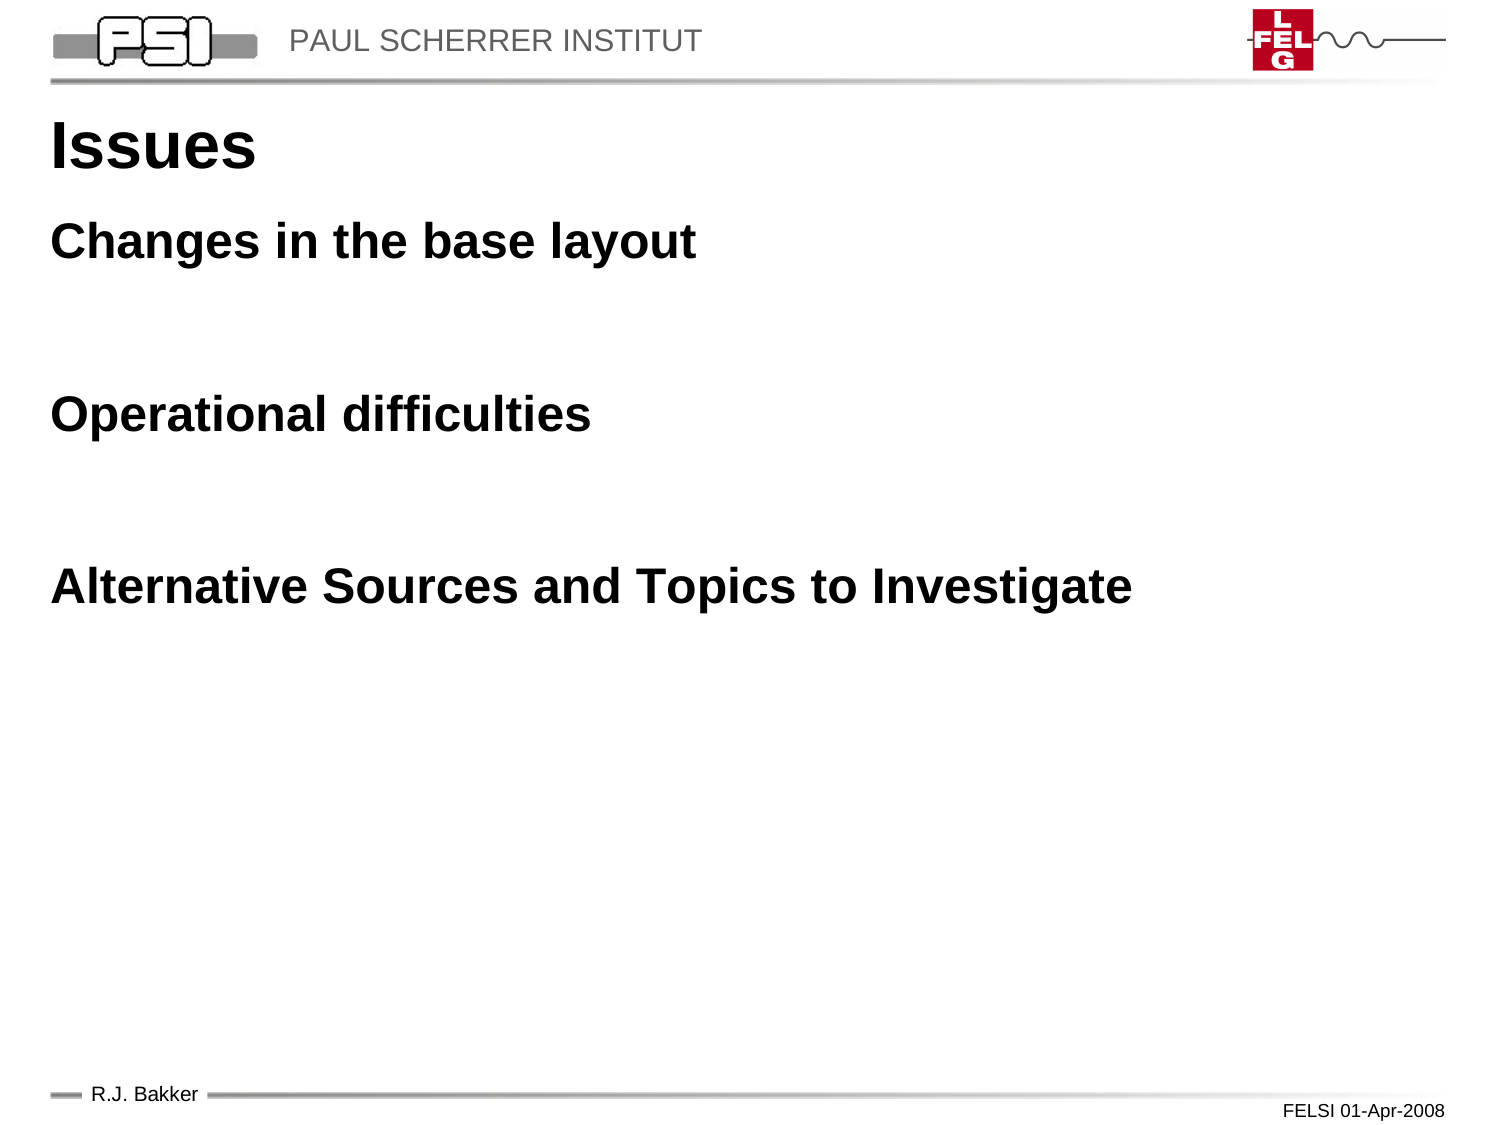

# Issues
Changes in the base layout
Operational difficulties
Alternative Sources and Topics to Investigate